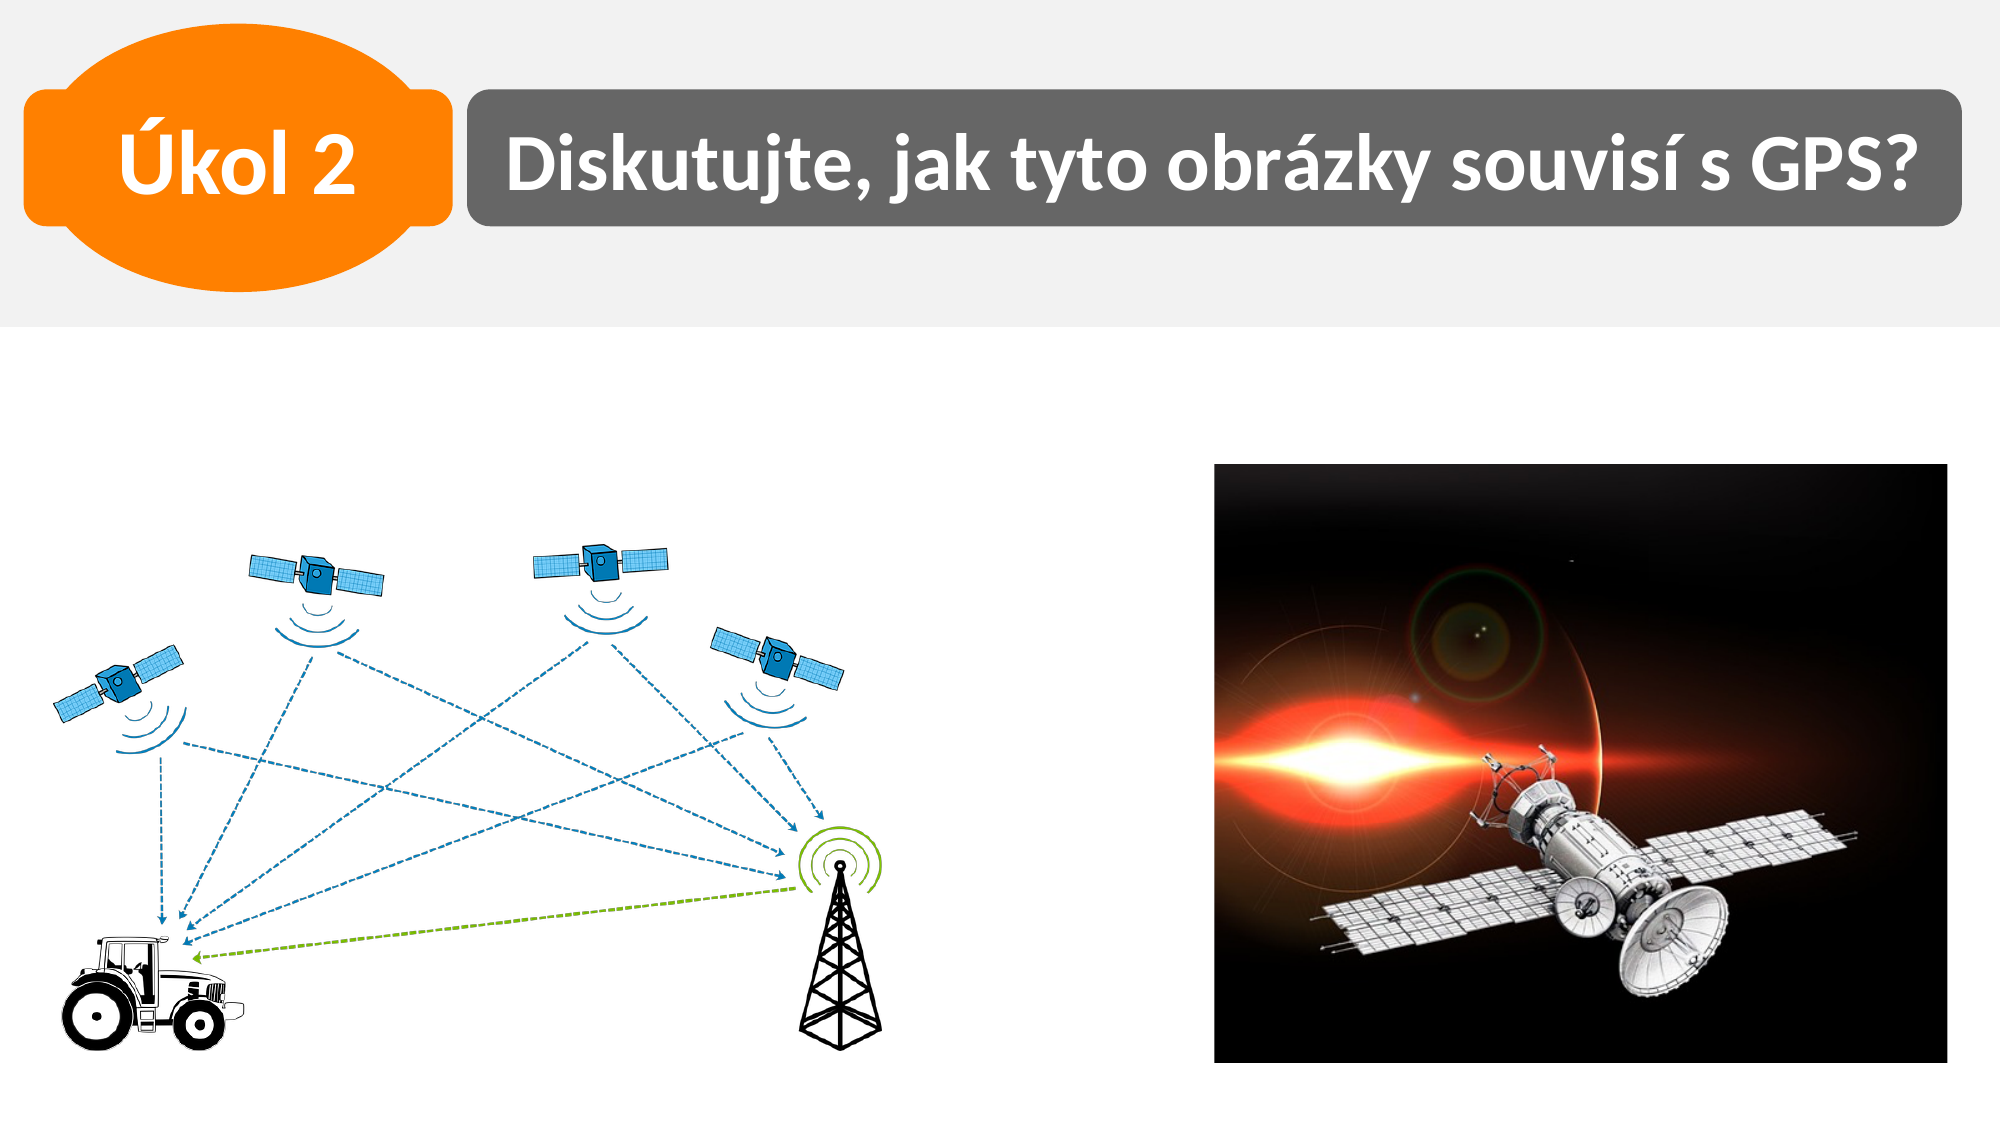

Úkol 2
Úkol č. 1
Diskutujte, jak tyto obrázky souvisí s GPS?